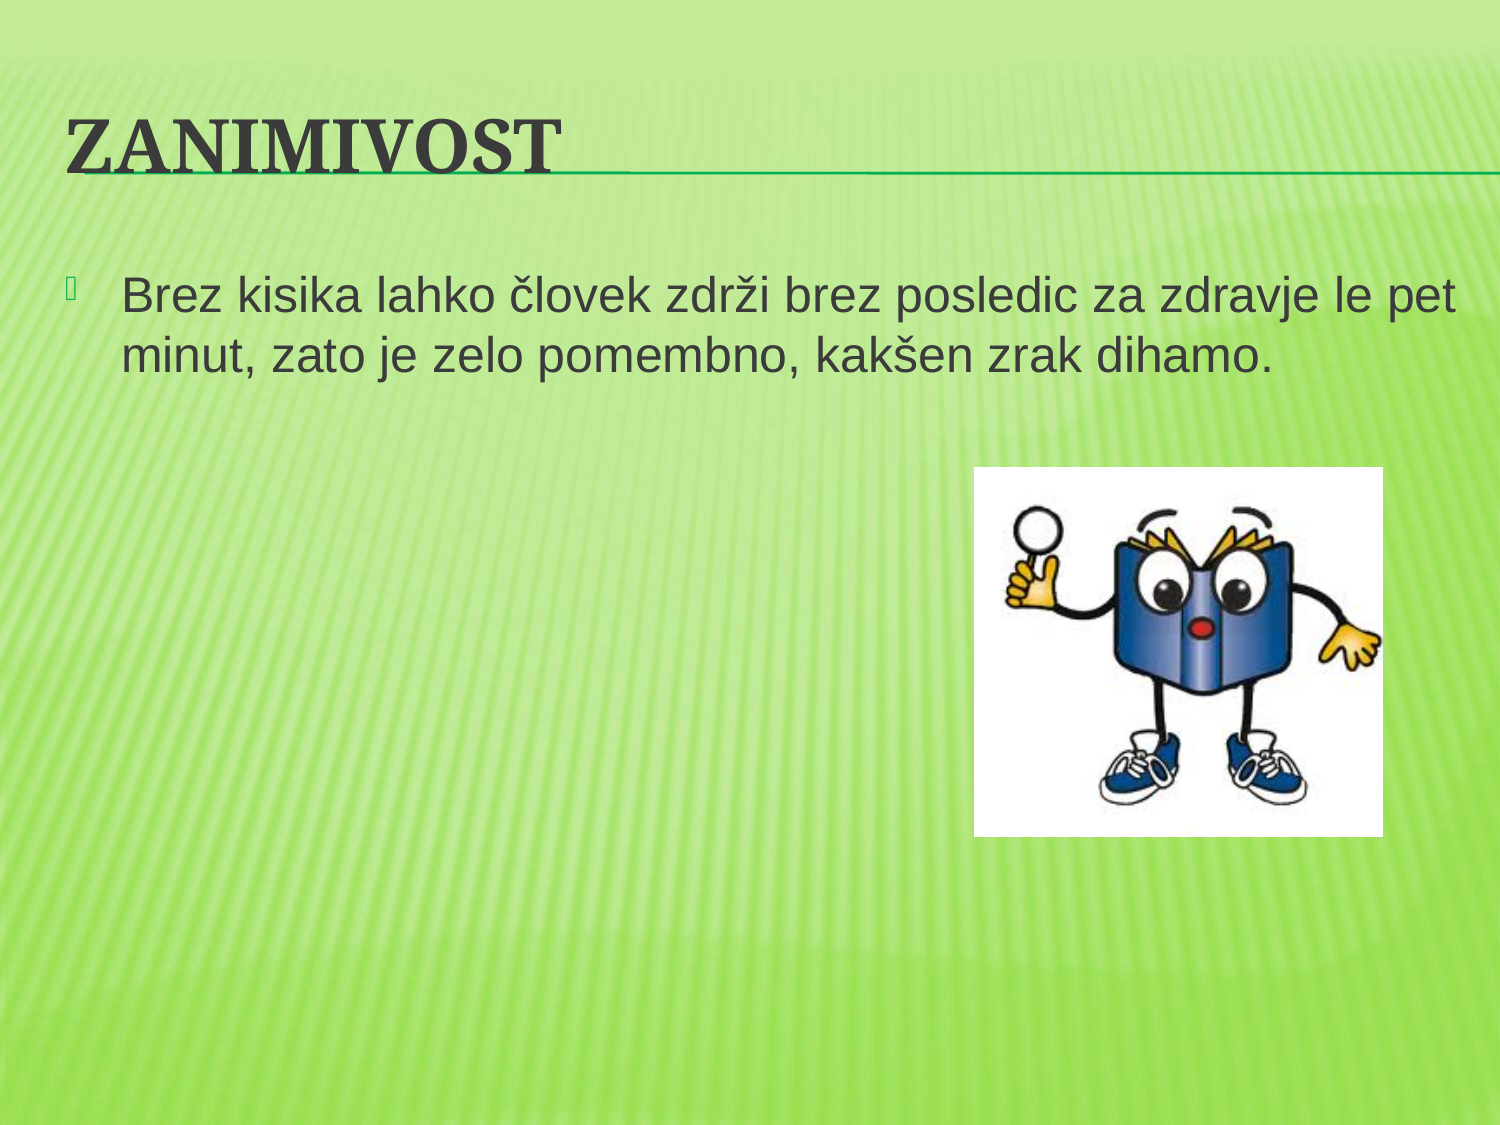

# ZANIMIVOST
Brez kisika lahko človek zdrži brez posledic za zdravje le pet minut, zato je zelo pomembno, kakšen zrak dihamo.